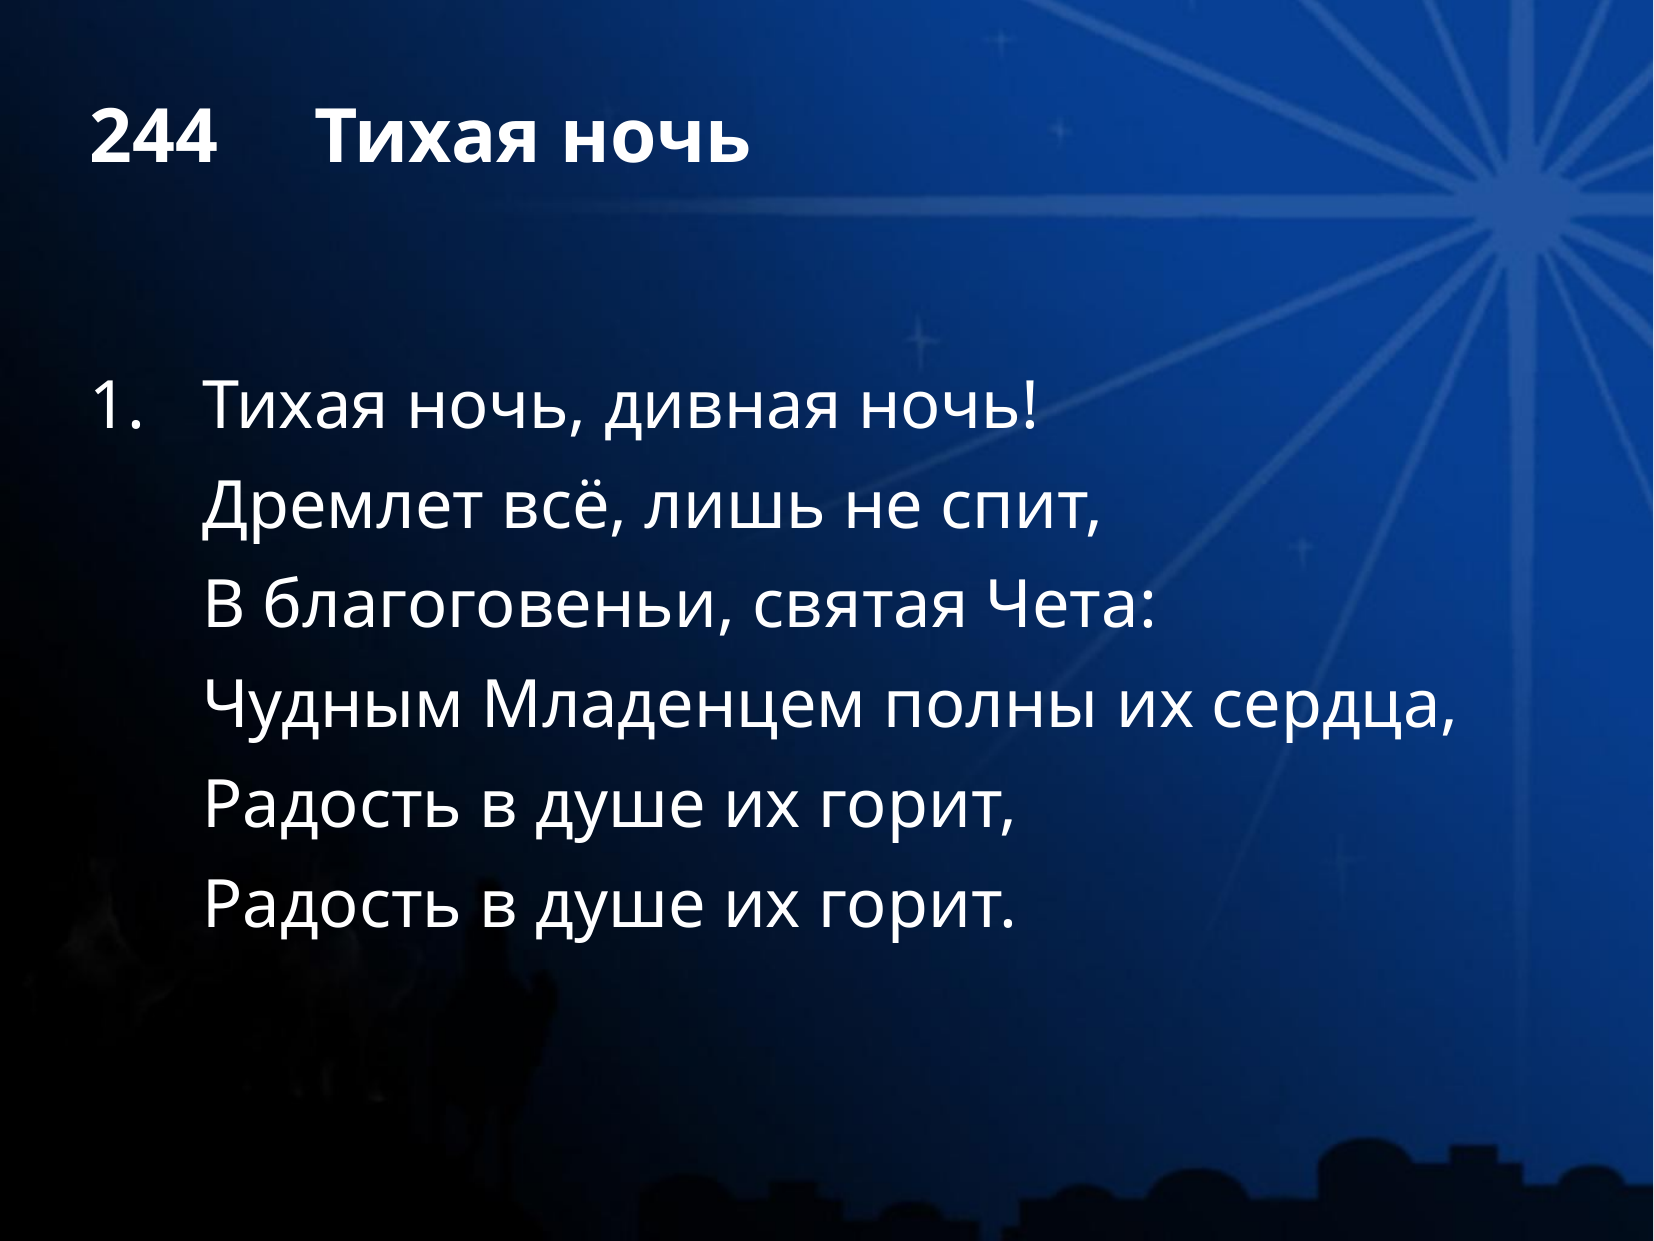

244	Тихая ночь
1.	Тихая ночь, дивная ночь!
	Дремлет всё, лишь не спит,
	В благоговеньи, святая Чета:
	Чудным Младенцем полны их сердца,
	Радость в душе их горит,
	Радость в душе их горит.